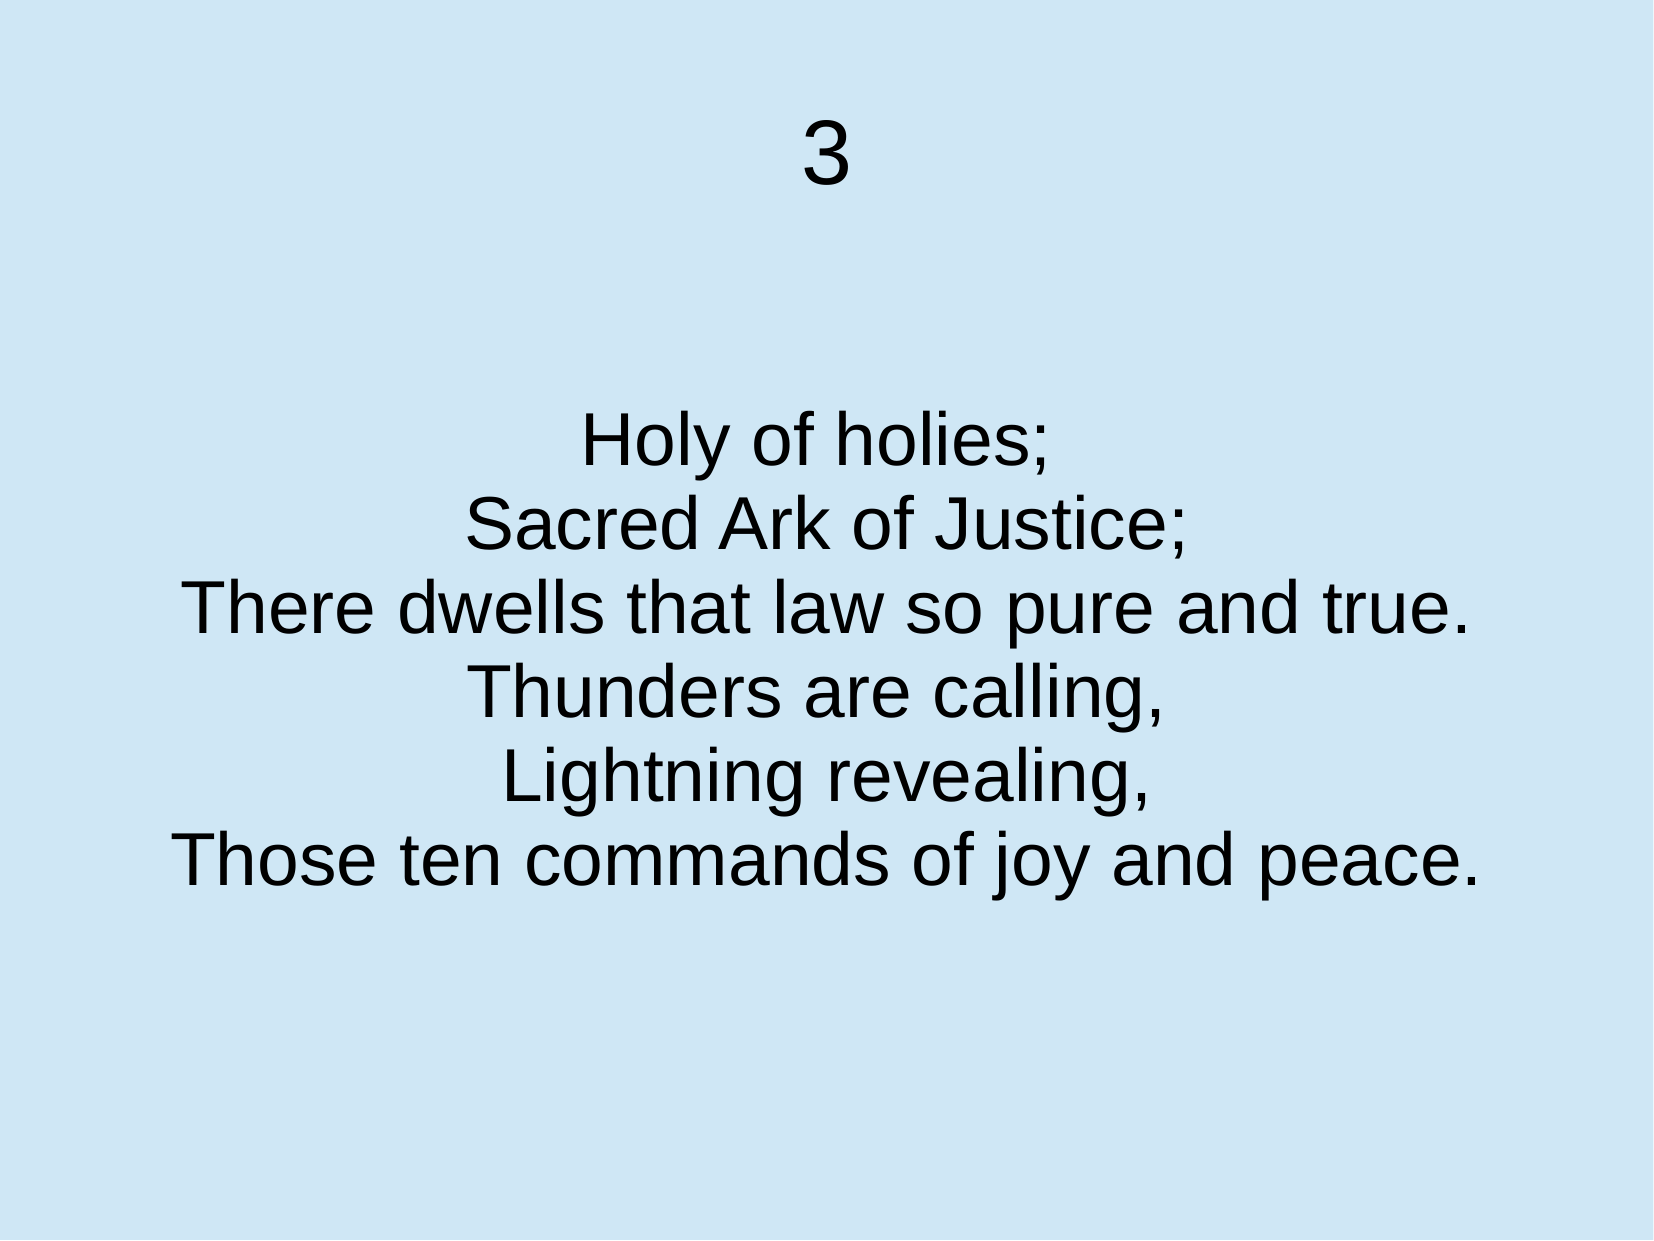

# 3
Holy of holies;
Sacred Ark of Justice;
There dwells that law so pure and true.
Thunders are calling,
Lightning revealing,
Those ten commands of joy and peace.